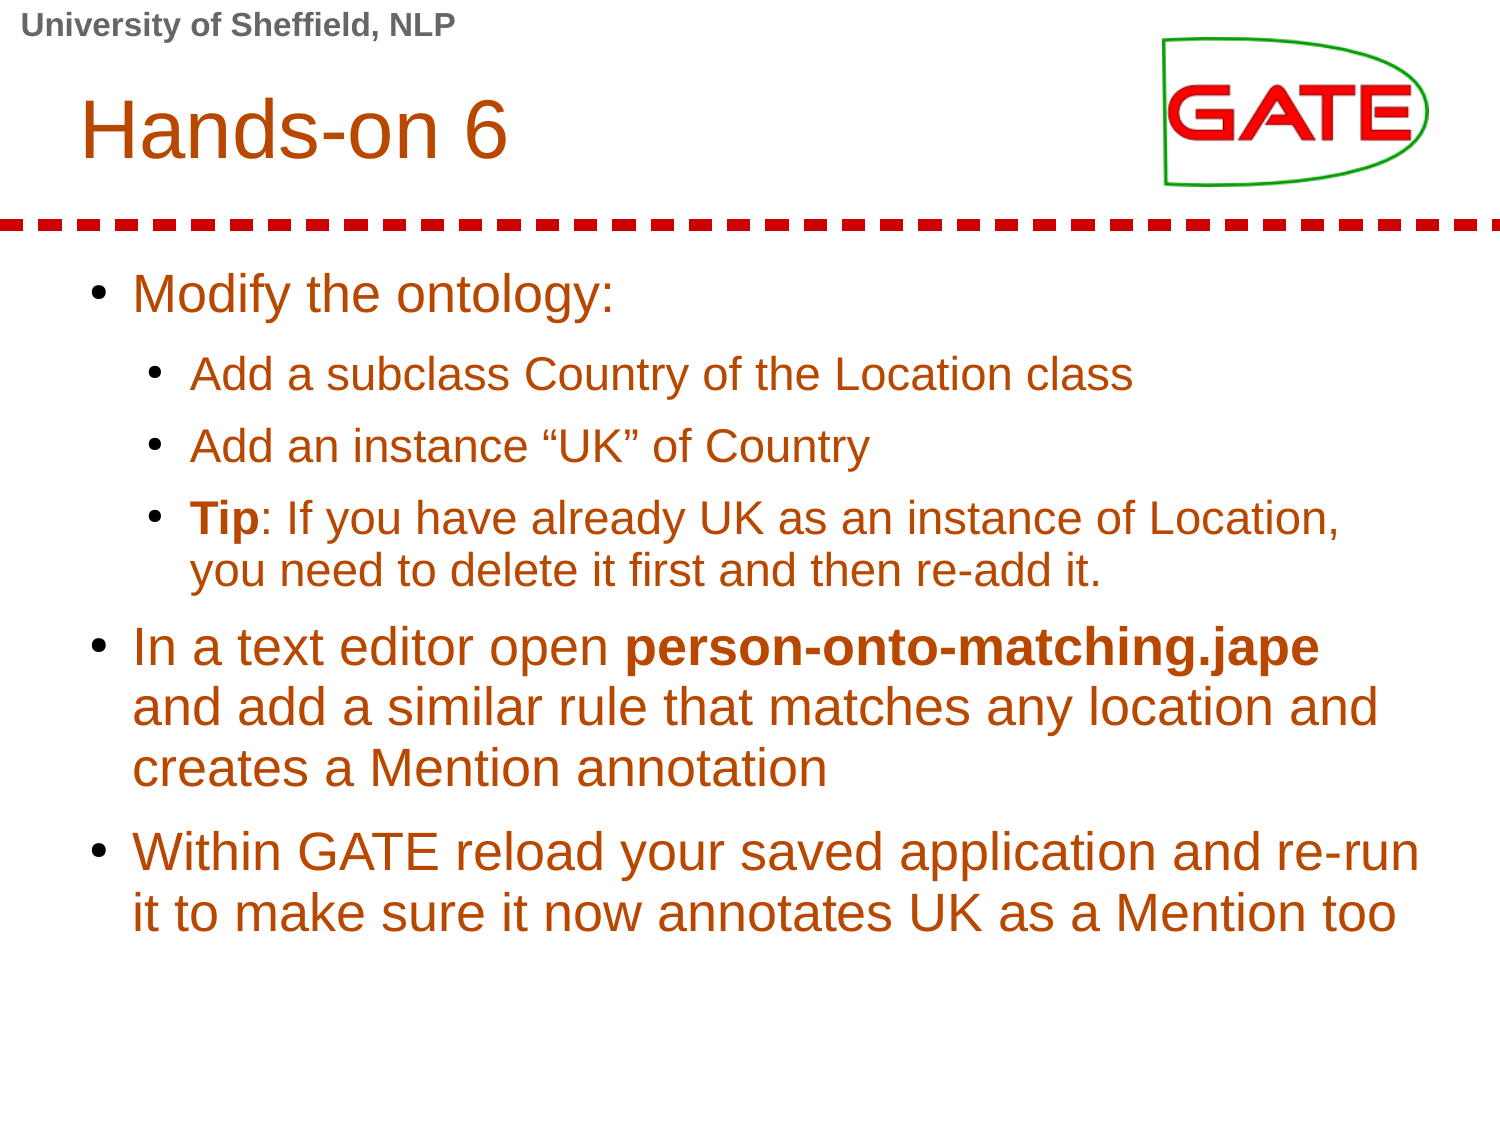

# Hands-on 6
Modify the ontology:
Add a subclass Country of the Location class
Add an instance “UK” of Country
Tip: If you have already UK as an instance of Location, you need to delete it first and then re-add it.
In a text editor open person-onto-matching.jape and add a similar rule that matches any location and creates a Mention annotation
Within GATE reload your saved application and re-run it to make sure it now annotates UK as a Mention too